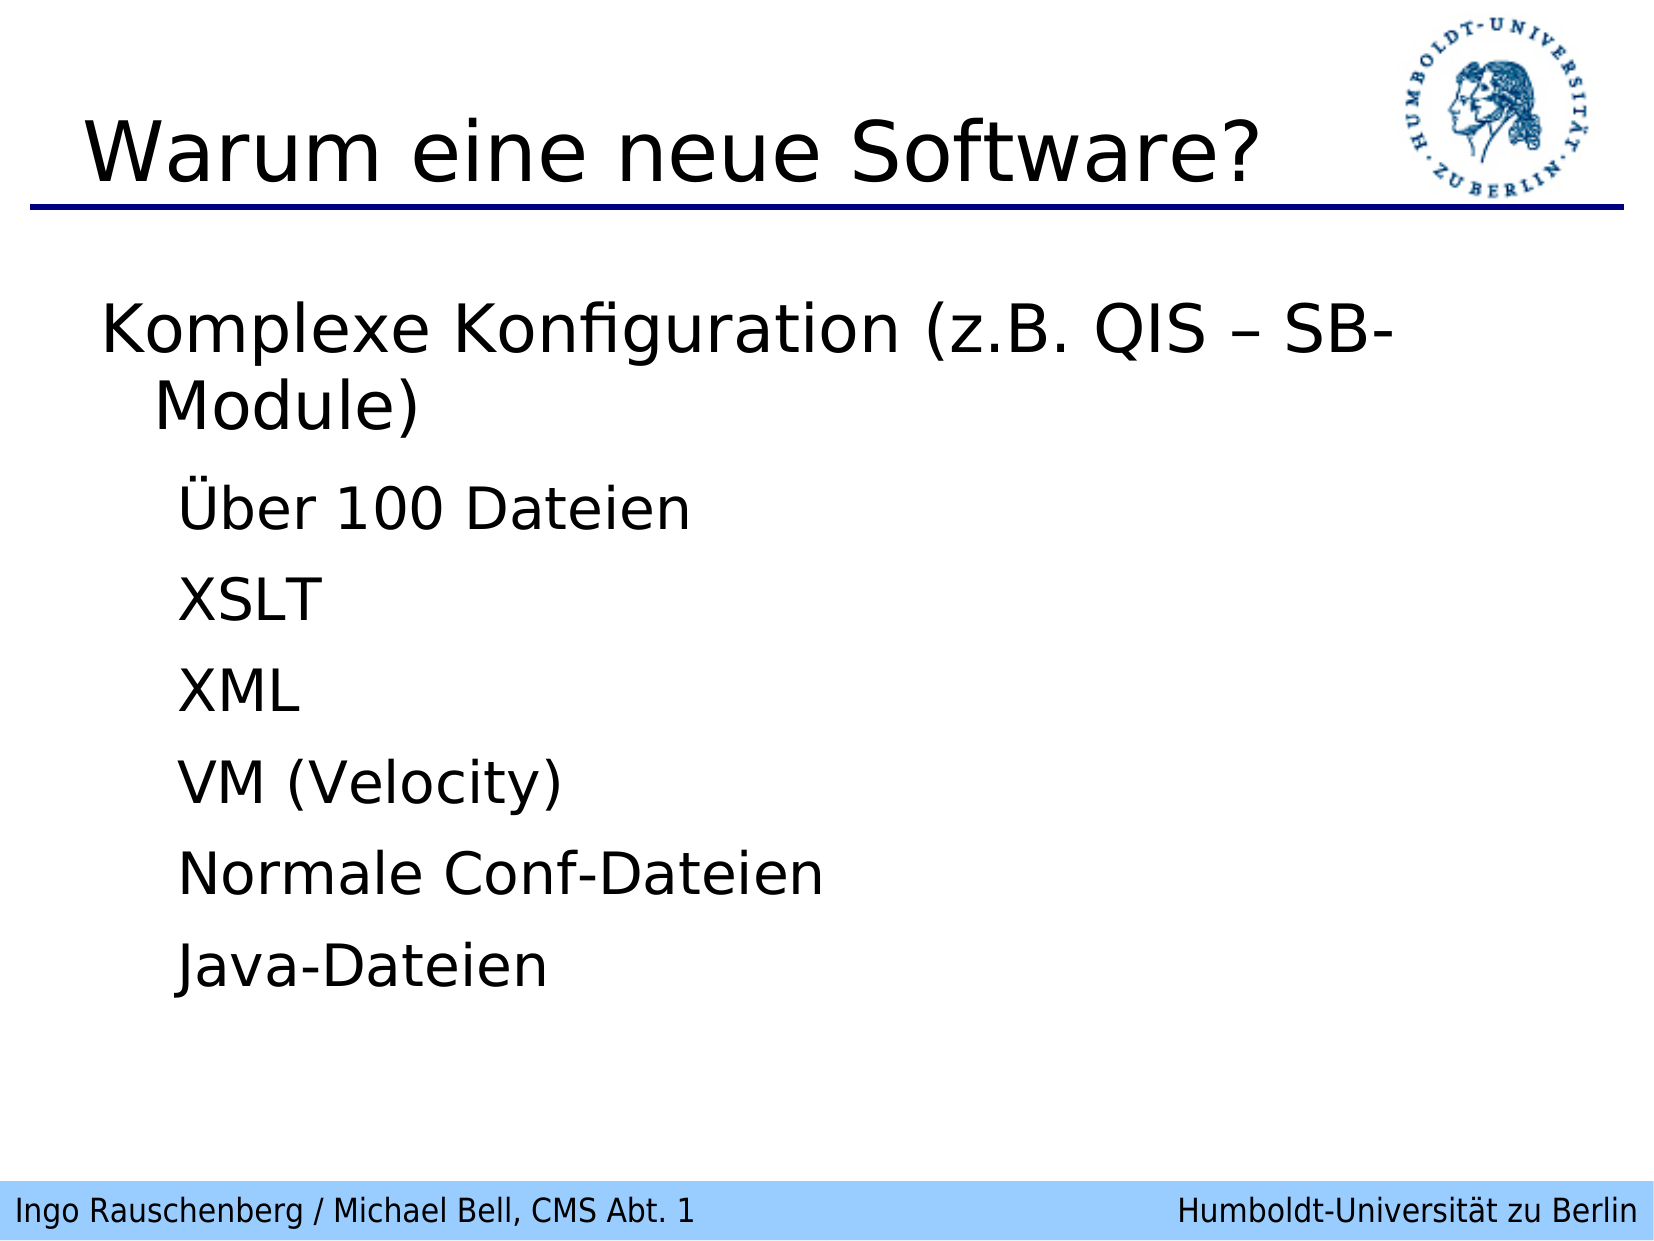

# Warum eine neue Software?
Komplexe Konfiguration (z.B. QIS – SB-Module)
Über 100 Dateien
XSLT
XML
VM (Velocity)
Normale Conf-Dateien
Java-Dateien
Ingo Rauschenberg / Michael Bell, CMS Abt. 1
Humboldt-Universität zu Berlin